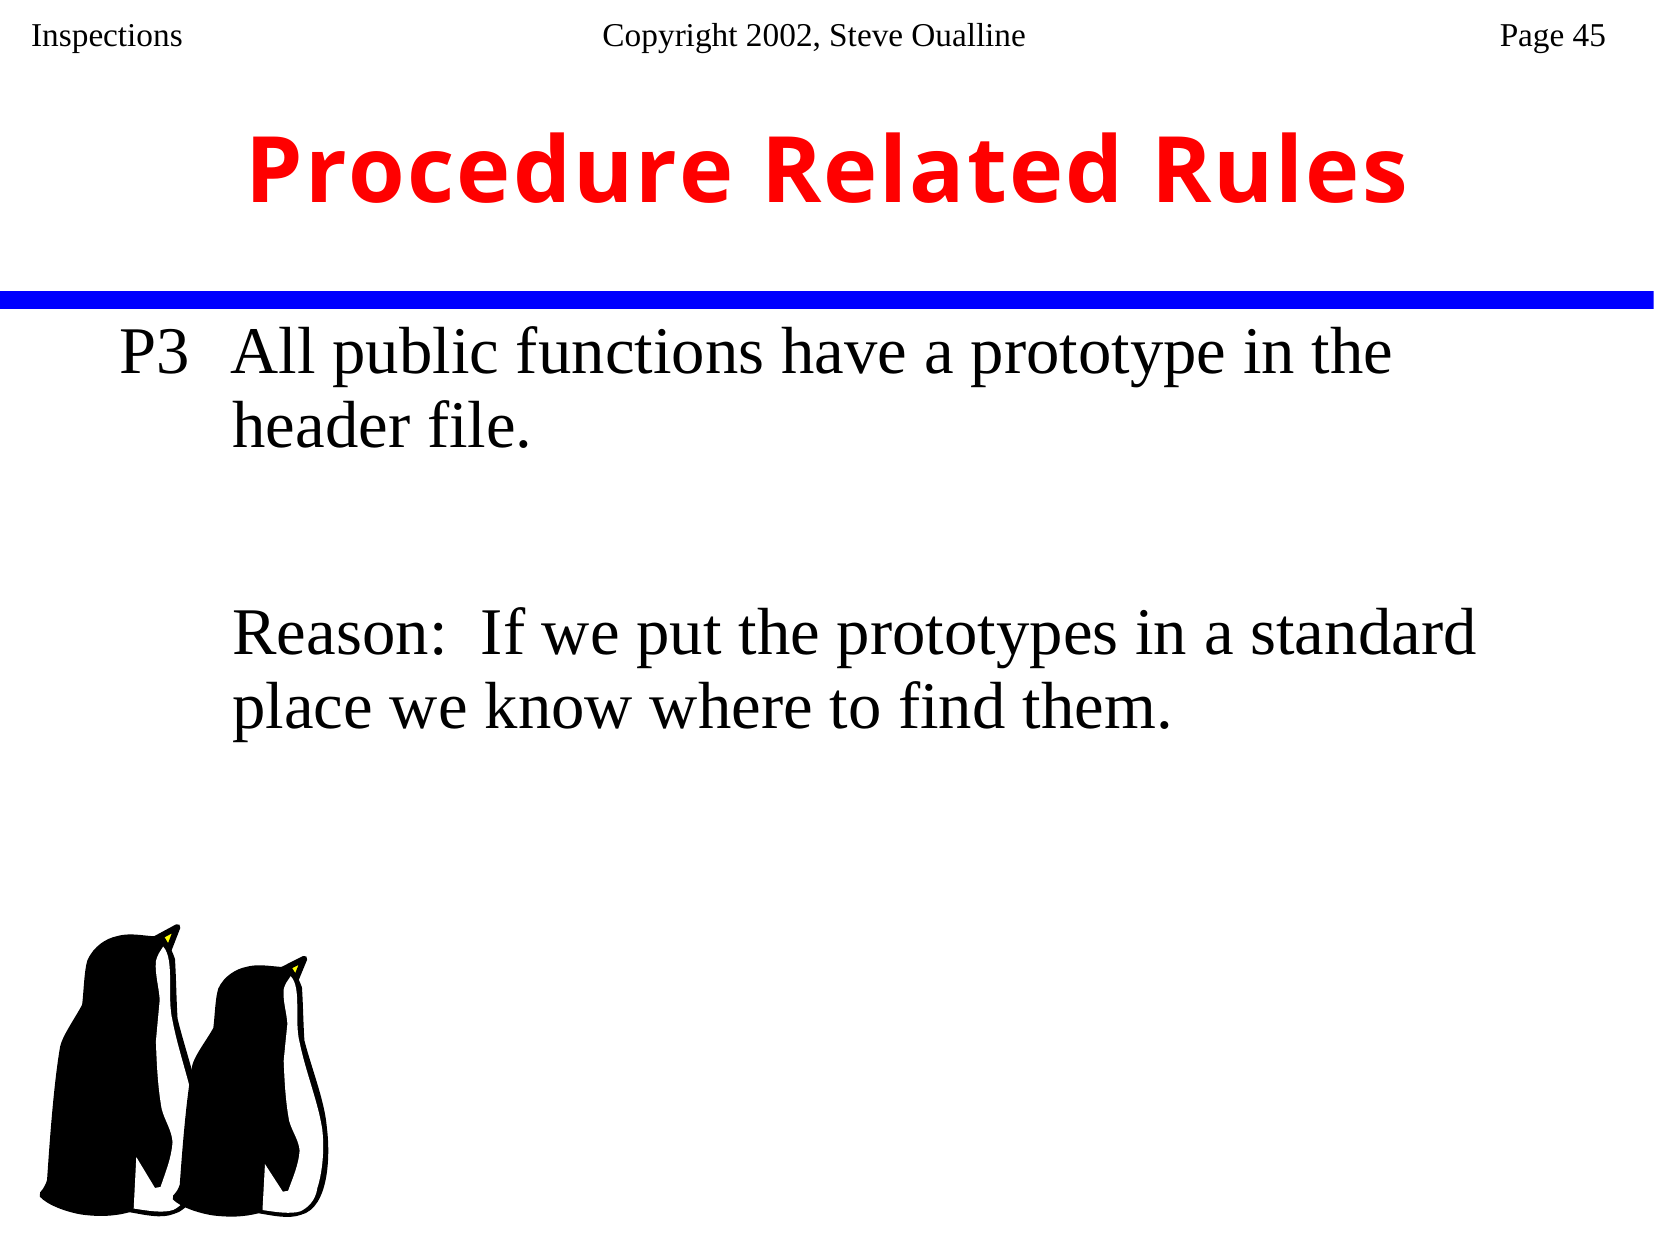

# Procedure Related Rules
P3	All public functions have a prototype in the header file.
Reason: If we put the prototypes in a standard place we know where to find them.